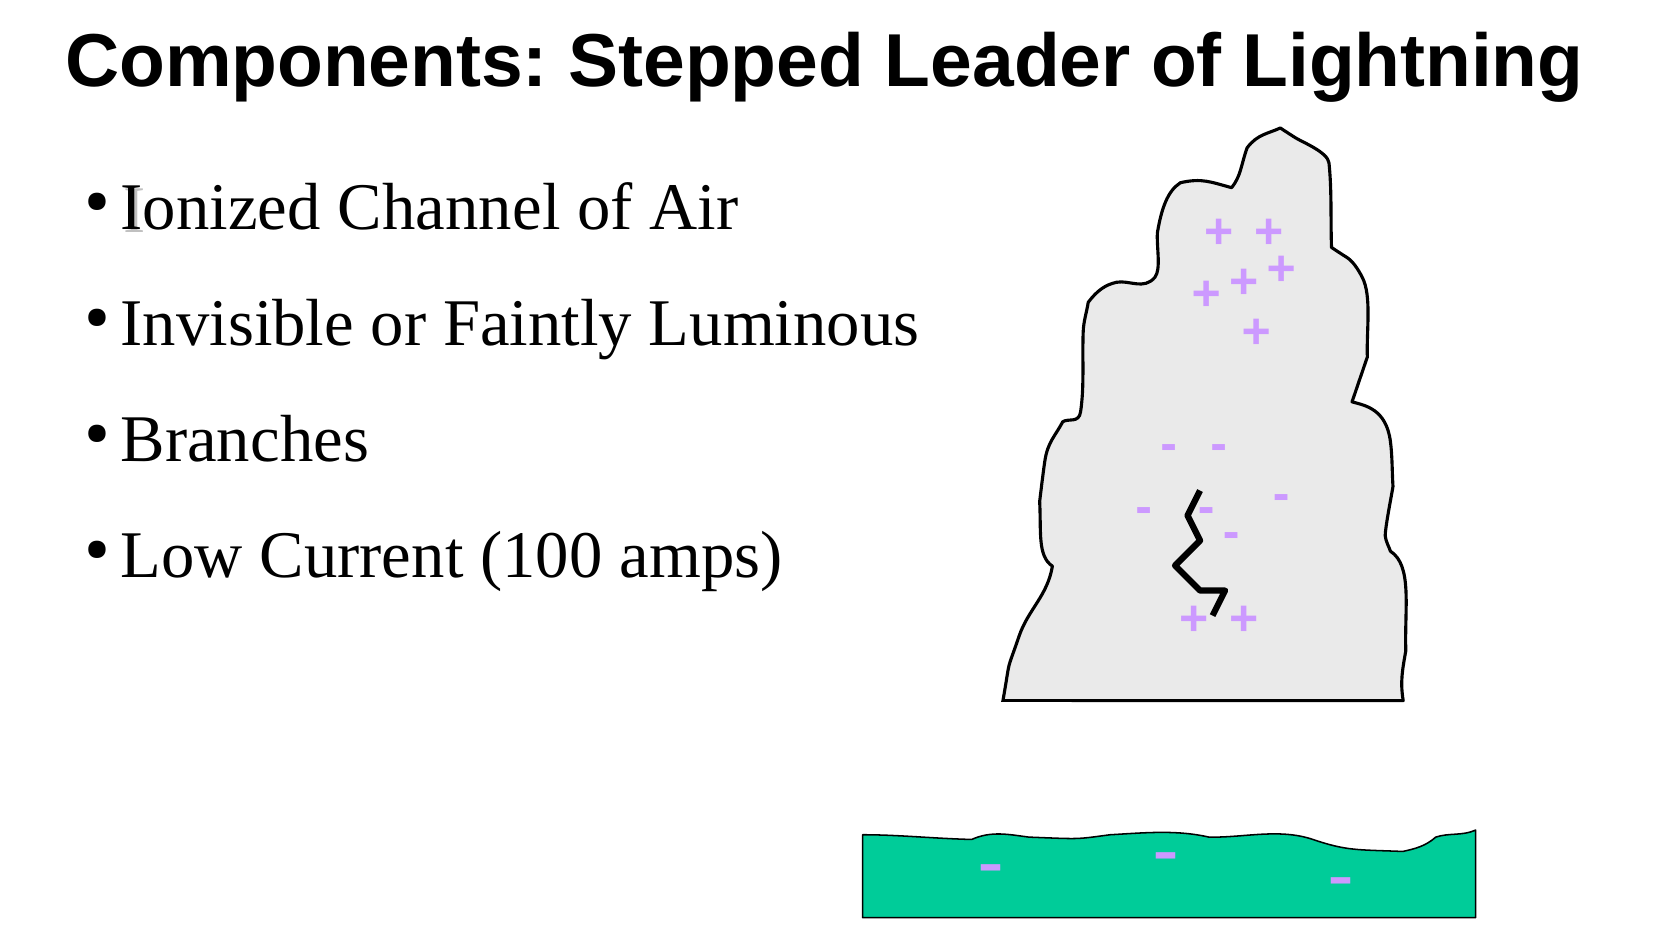

# Components: Stepped Leader of Lightning
Ionized Channel of Air
Invisible or Faintly Luminous
Branches
Low Current (100 amps)
+
+
+
+
+
+
-
-
-
-
-
-
+
+
-
-
-